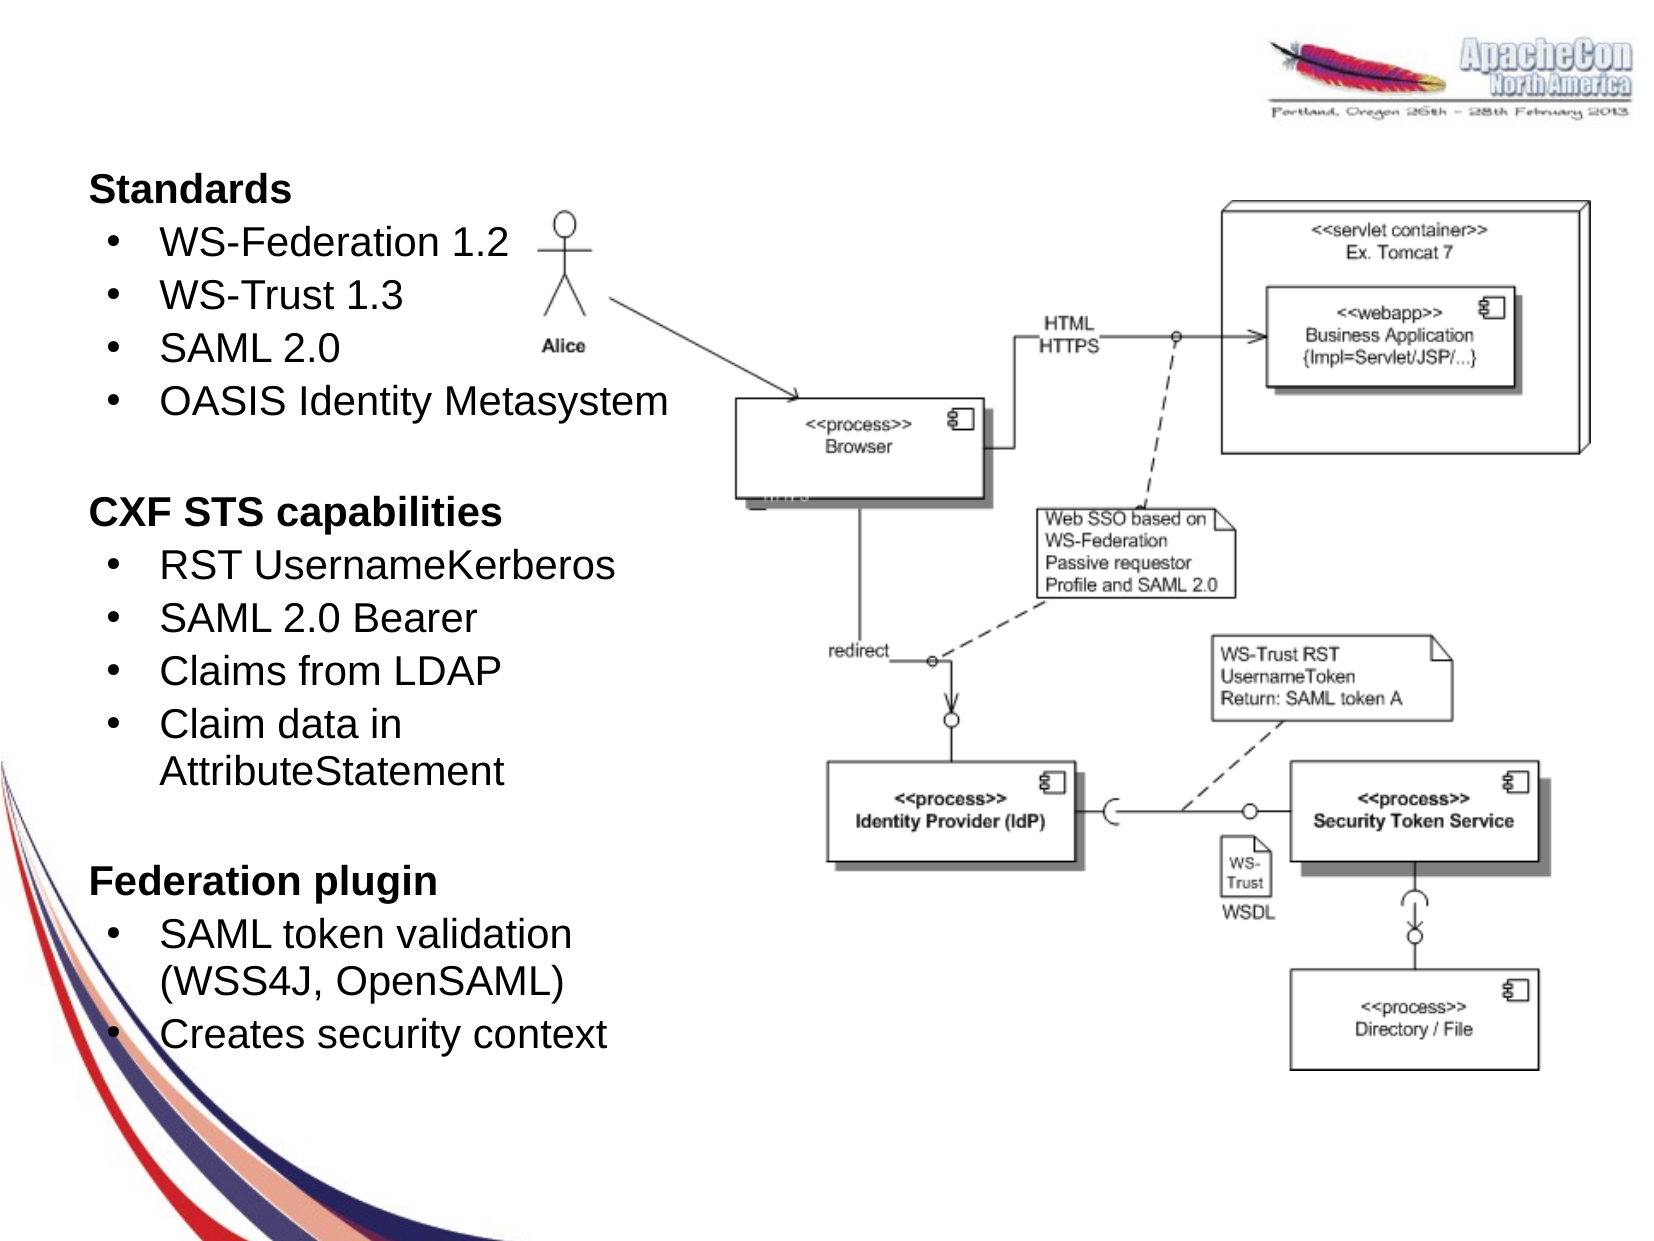

# Standards
WS-Federation 1.2
WS-Trust 1.3
SAML 2.0
OASIS Identity Metasystem
CXF STS capabilities
RST UsernameKerberos
SAML 2.0 Bearer
Claims from LDAP
Claim data in
AttributeStatement
Federation plugin
SAML token validation
(WSS4J, OpenSAML)
Creates security context